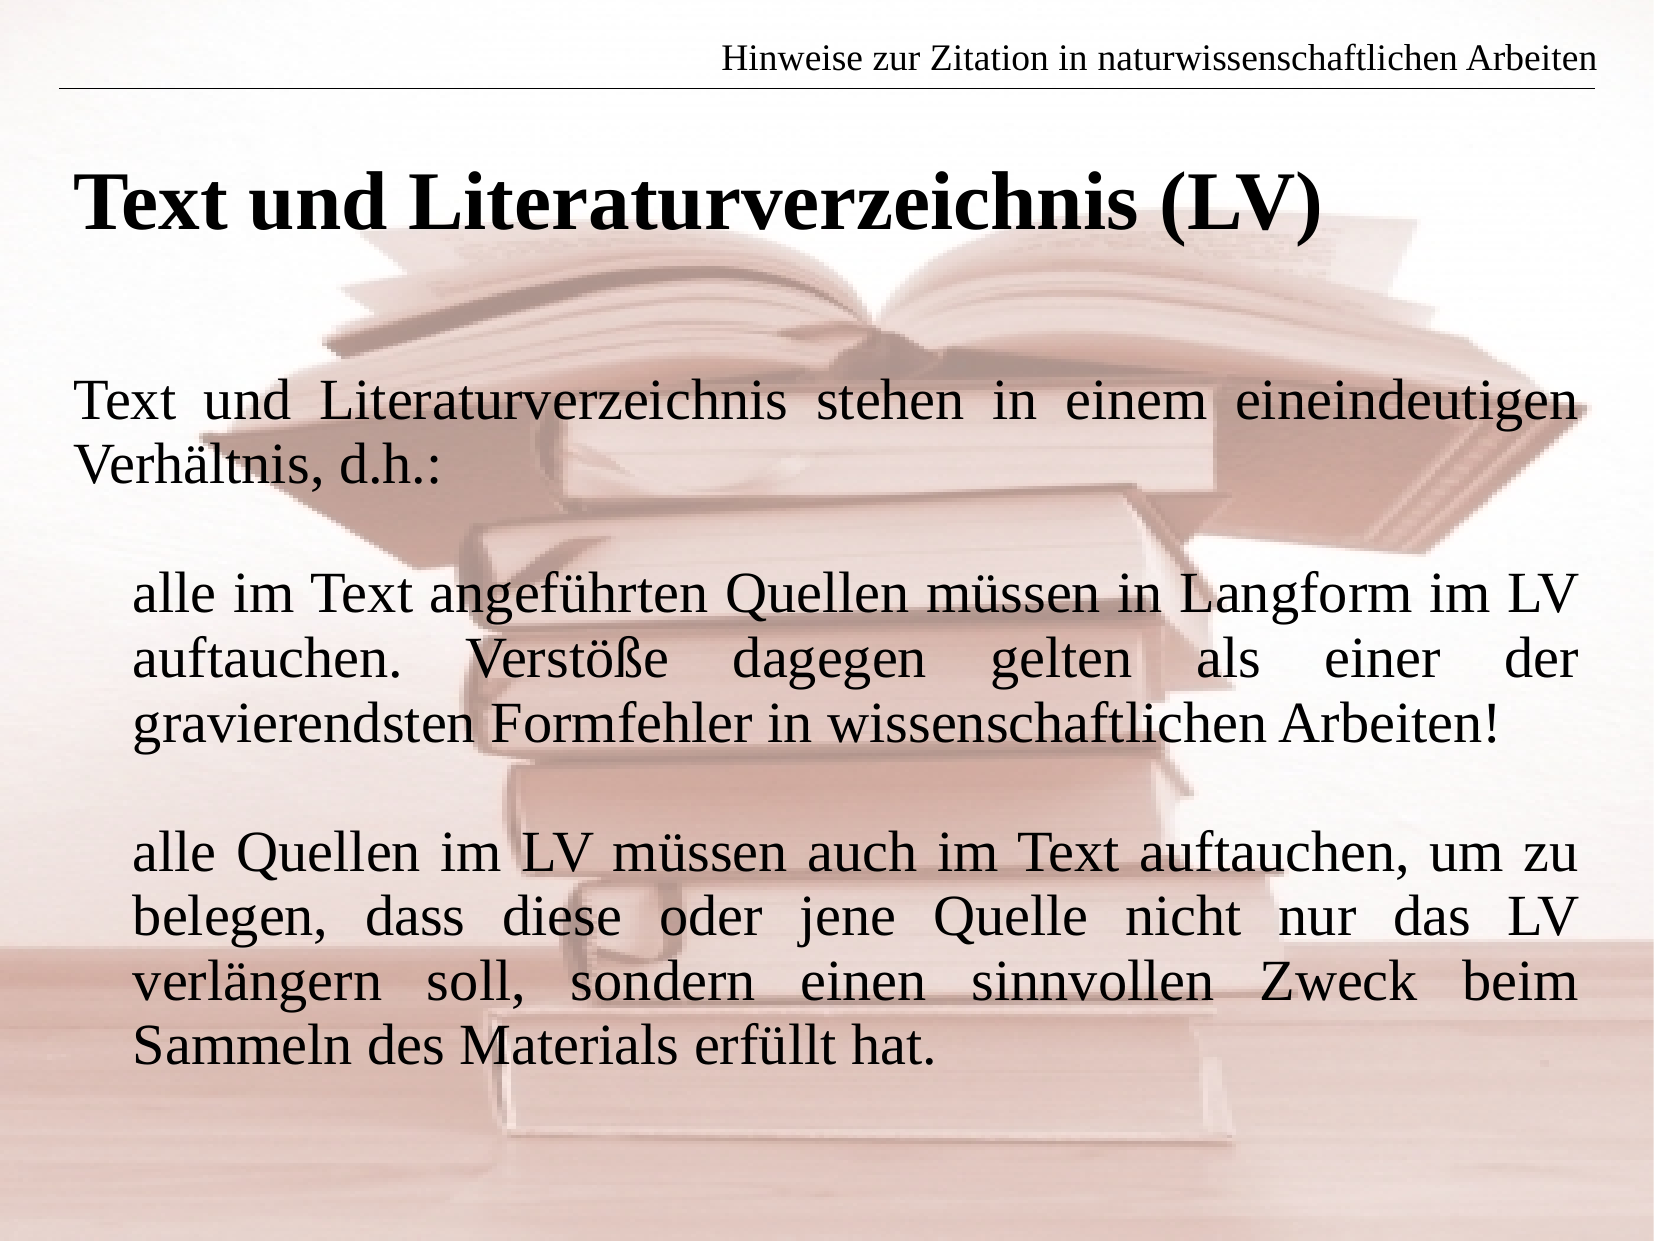

Hinweise zur Zitation in naturwissenschaftlichen Arbeiten
Text und Literaturverzeichnis (LV)
Text und Literaturverzeichnis stehen in einem eineindeutigen Verhältnis, d.h.:
alle im Text angeführten Quellen müssen in Langform im LV auftauchen. Verstöße dagegen gelten als einer der gravierendsten Formfehler in wissenschaftlichen Arbeiten!
alle Quellen im LV müssen auch im Text auftauchen, um zu belegen, dass diese oder jene Quelle nicht nur das LV verlängern soll, sondern einen sinnvollen Zweck beim Sammeln des Materials erfüllt hat.